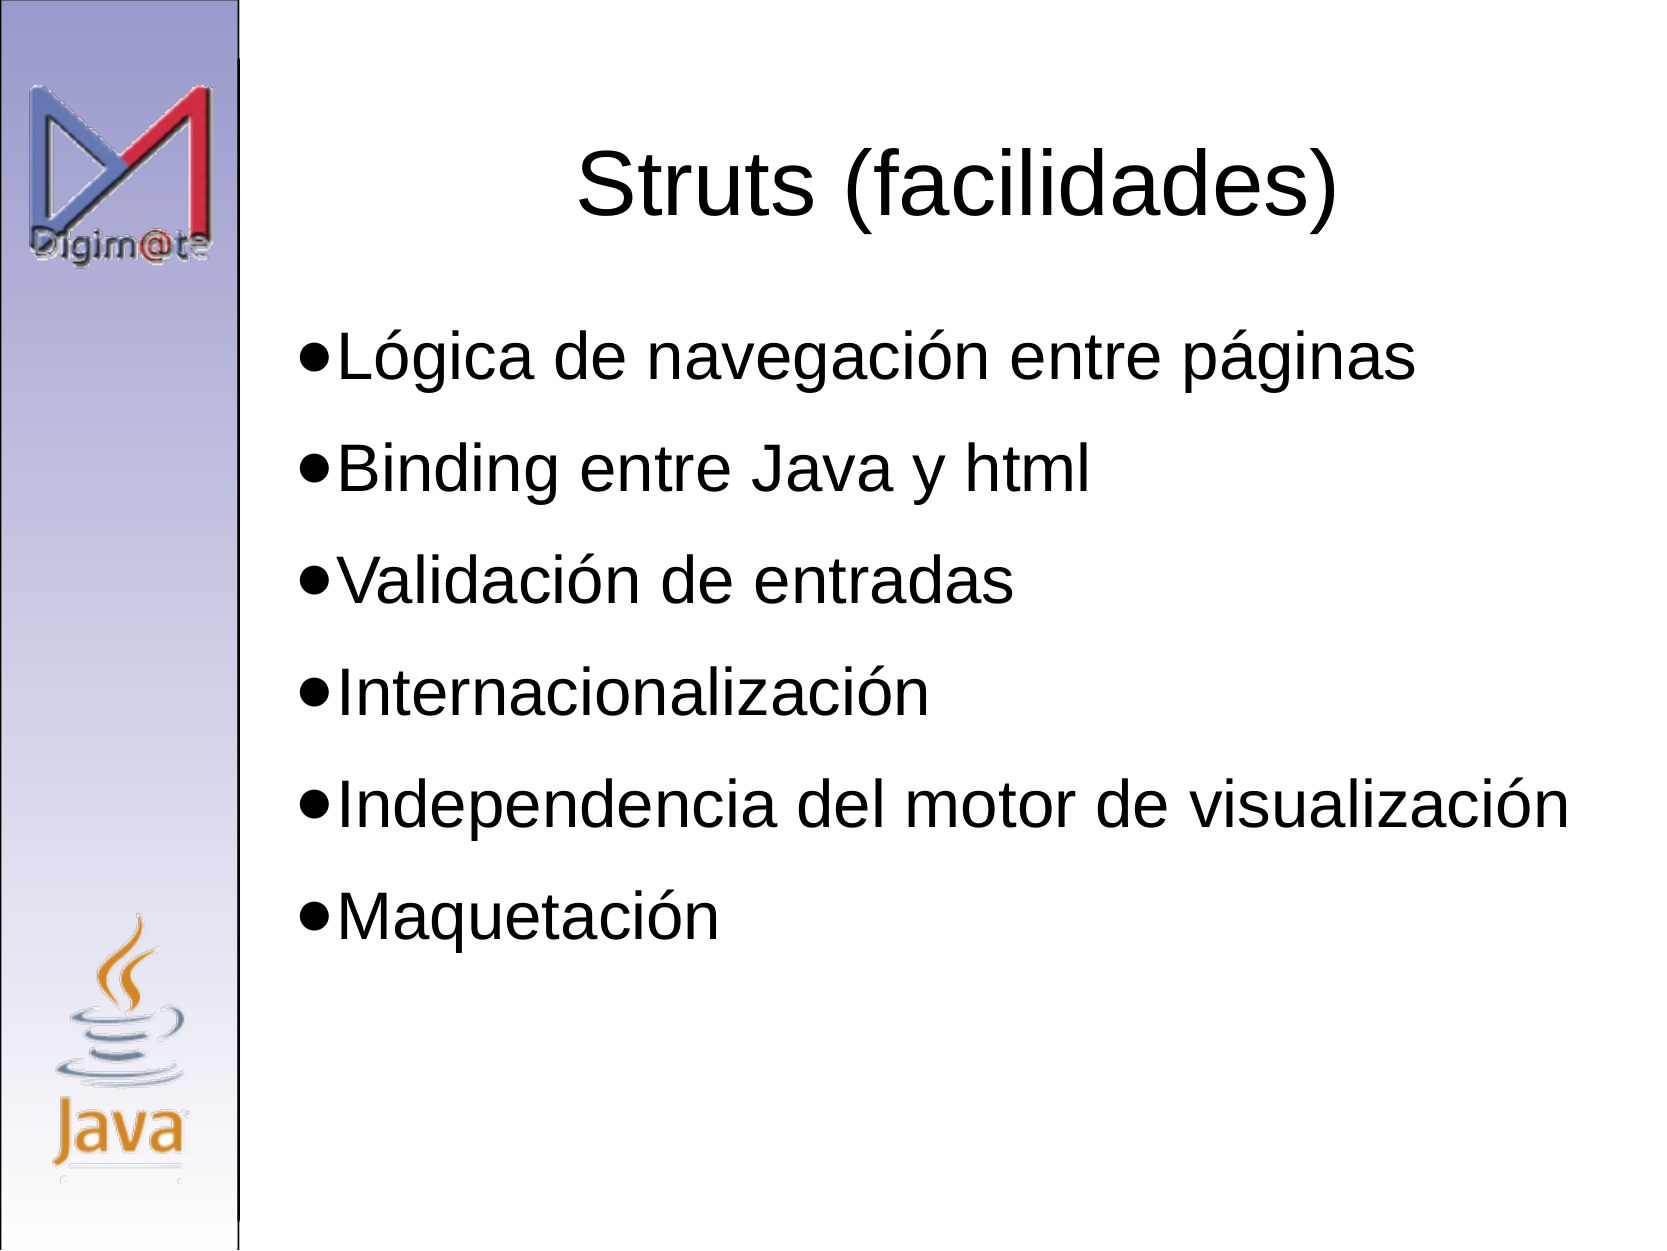

# Struts (facilidades)
Lógica de navegación entre páginas
Binding entre Java y html
Validación de entradas
Internacionalización
Independencia del motor de visualización
Maquetación